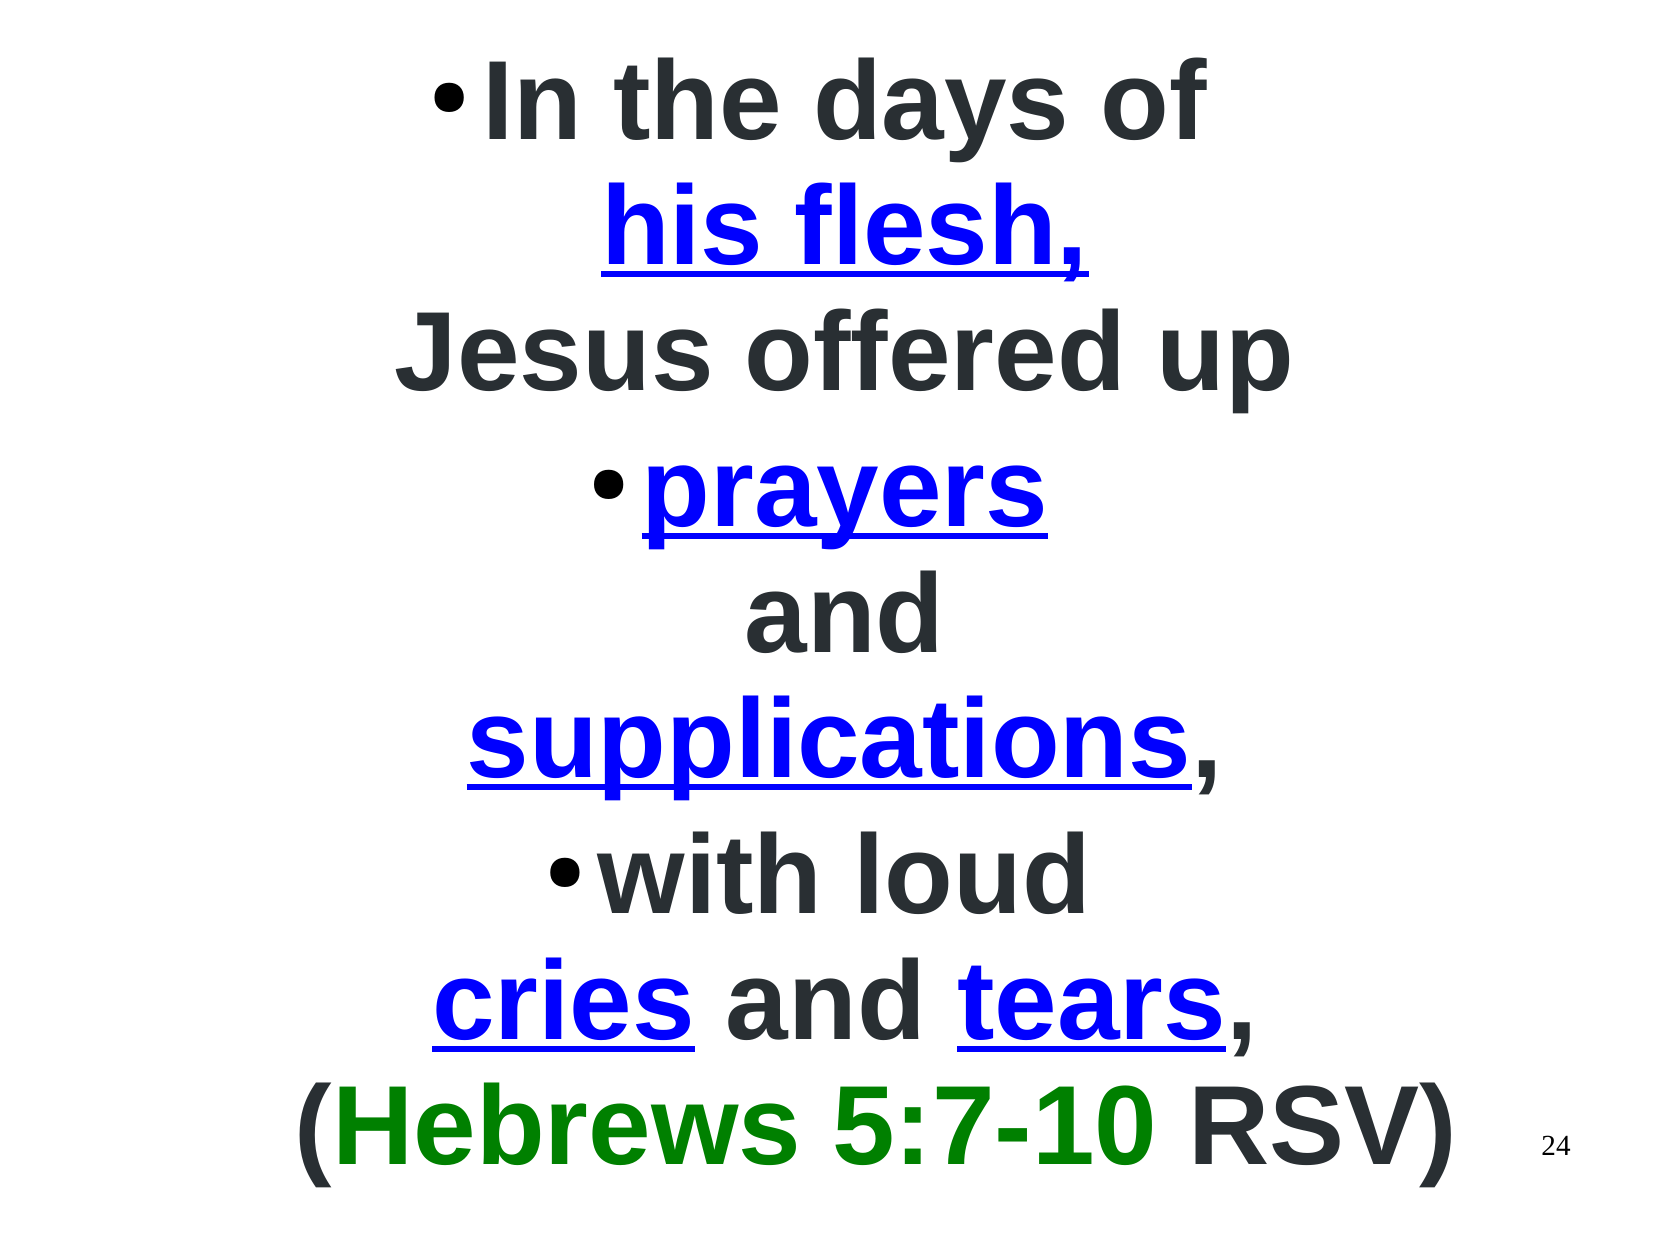

# In the days of his flesh, Jesus offered up
prayers
and
supplications,
with loud
cries and tears,
 (Hebrews 5:7-10 RSV)
24